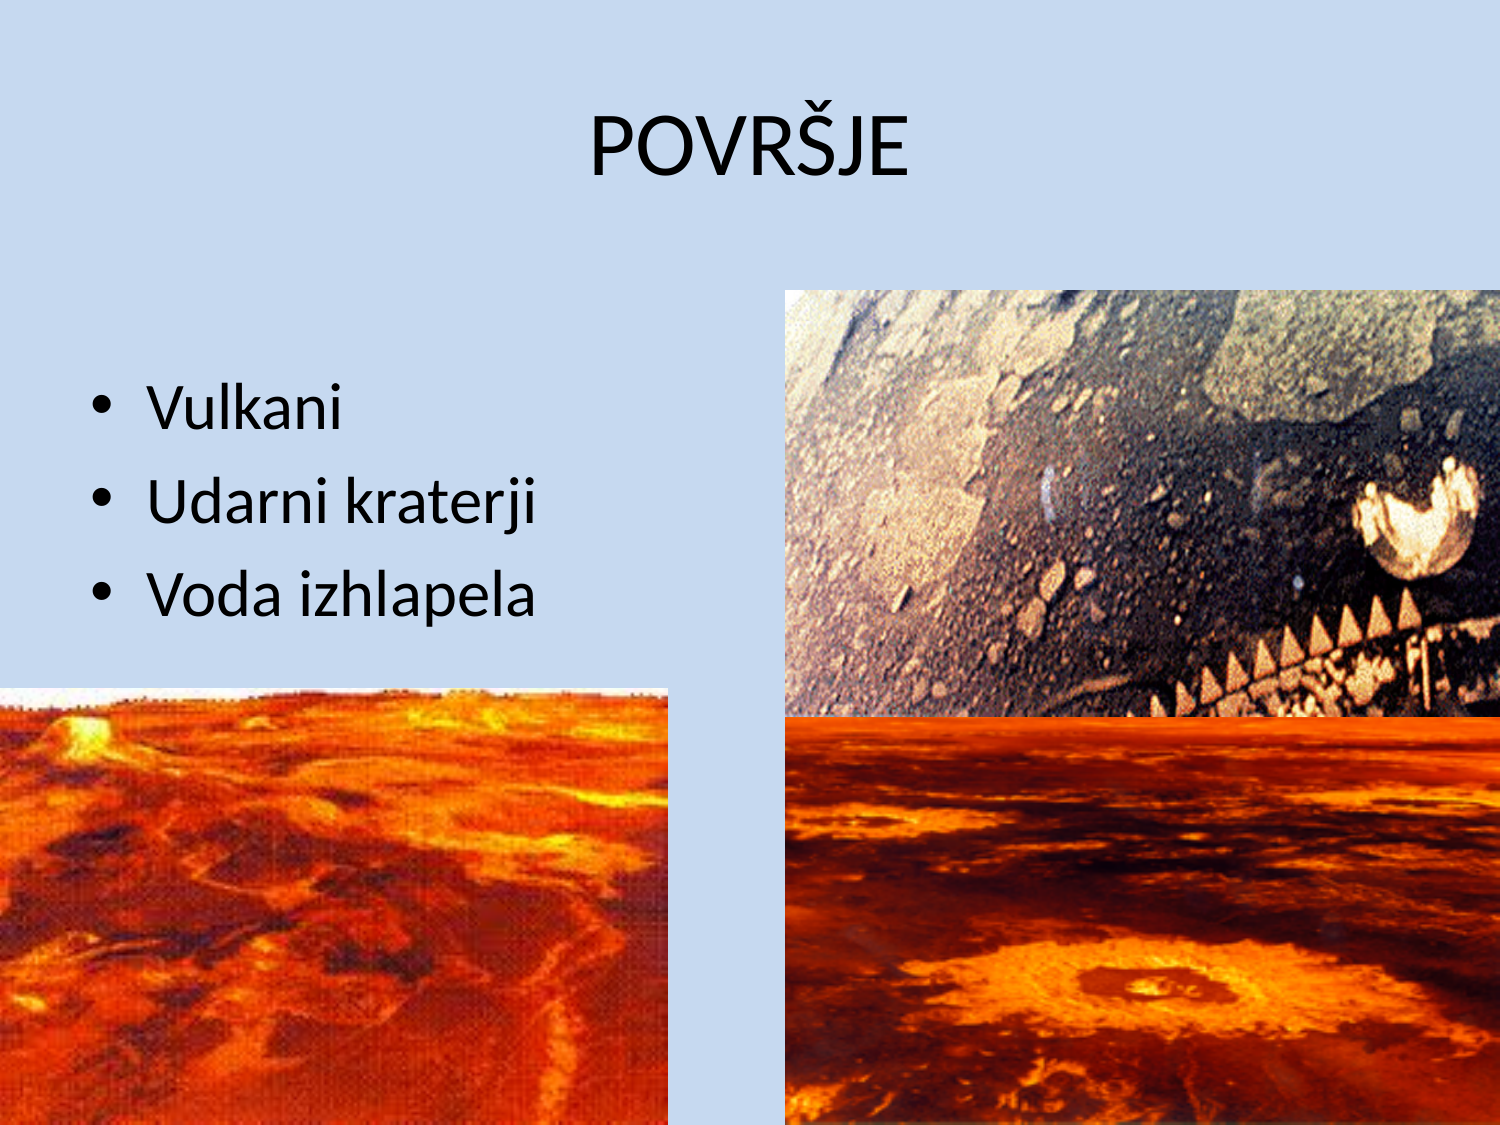

# POVRŠJE
Vulkani
Udarni kraterji
Voda izhlapela